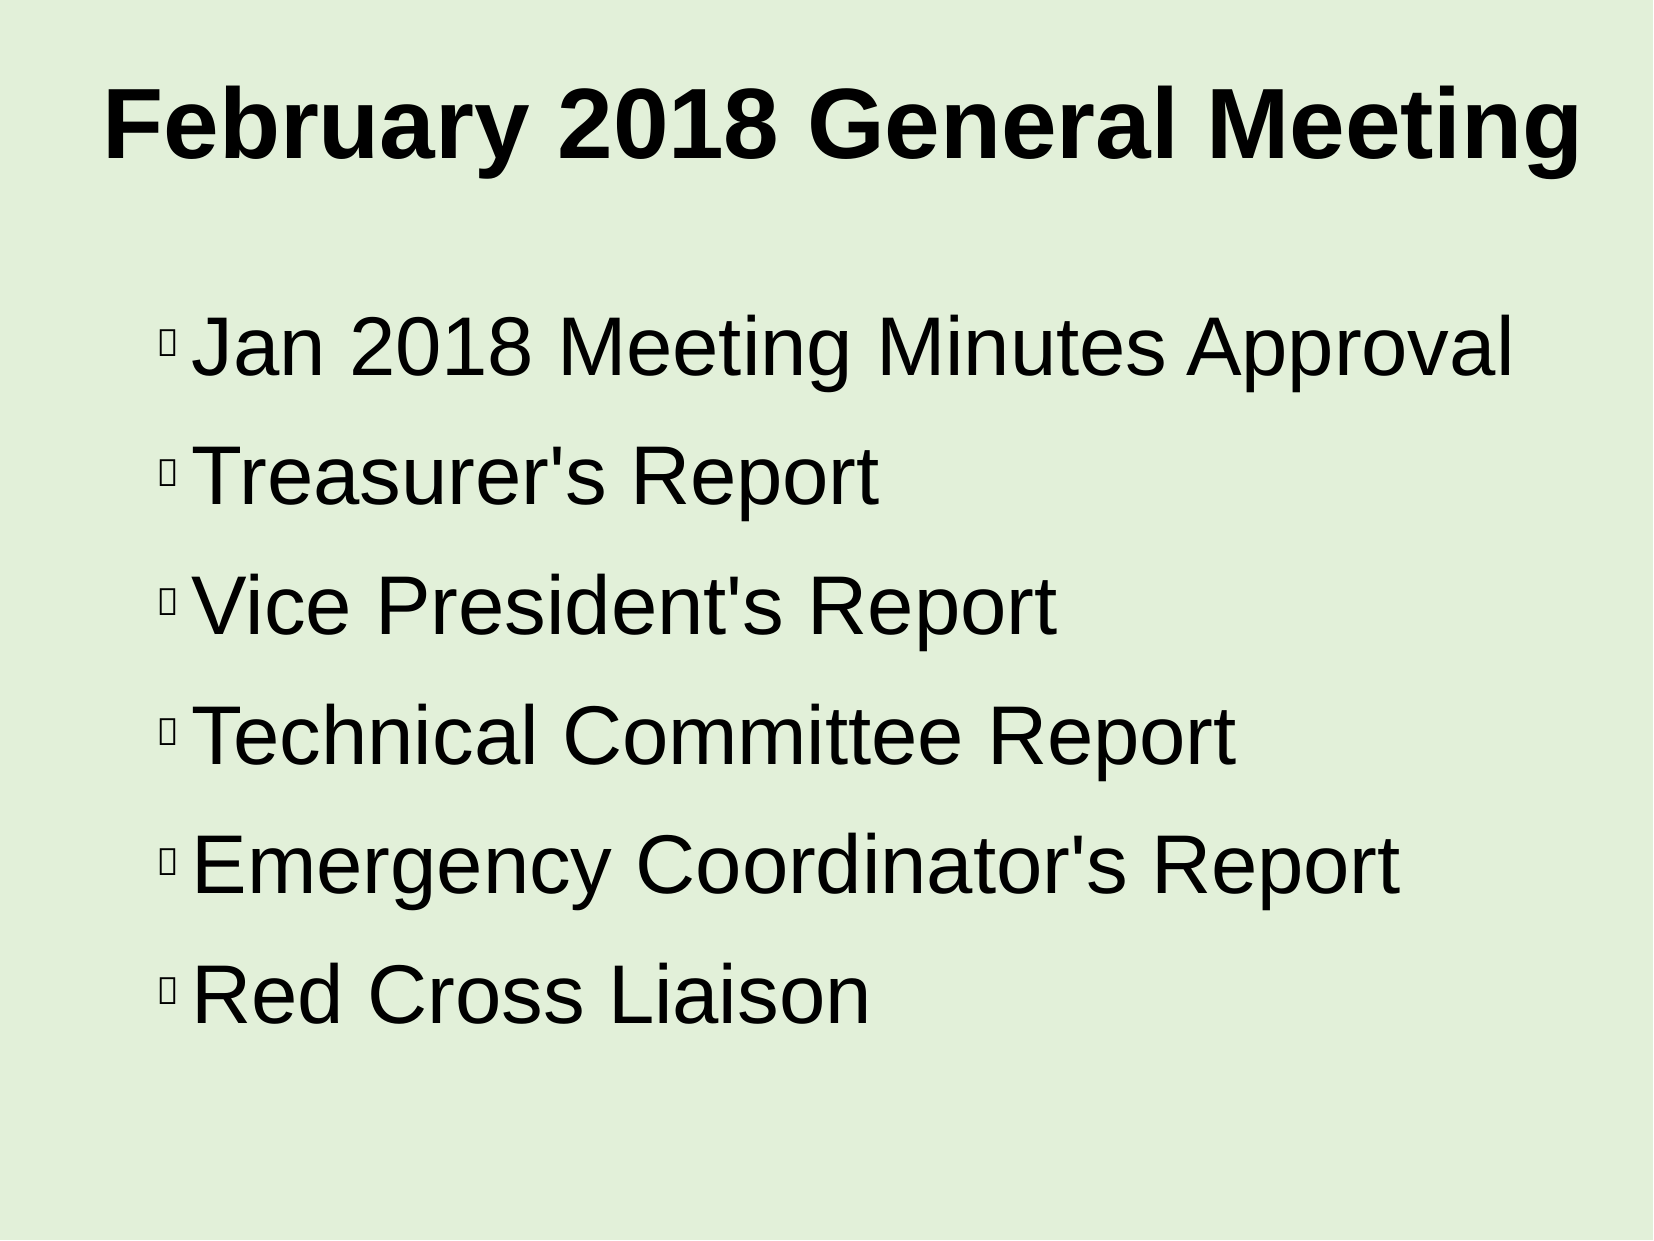

February 2018 General Meeting
Jan 2018 Meeting Minutes Approval
Treasurer's Report
Vice President's Report
Technical Committee Report
Emergency Coordinator's Report
Red Cross Liaison